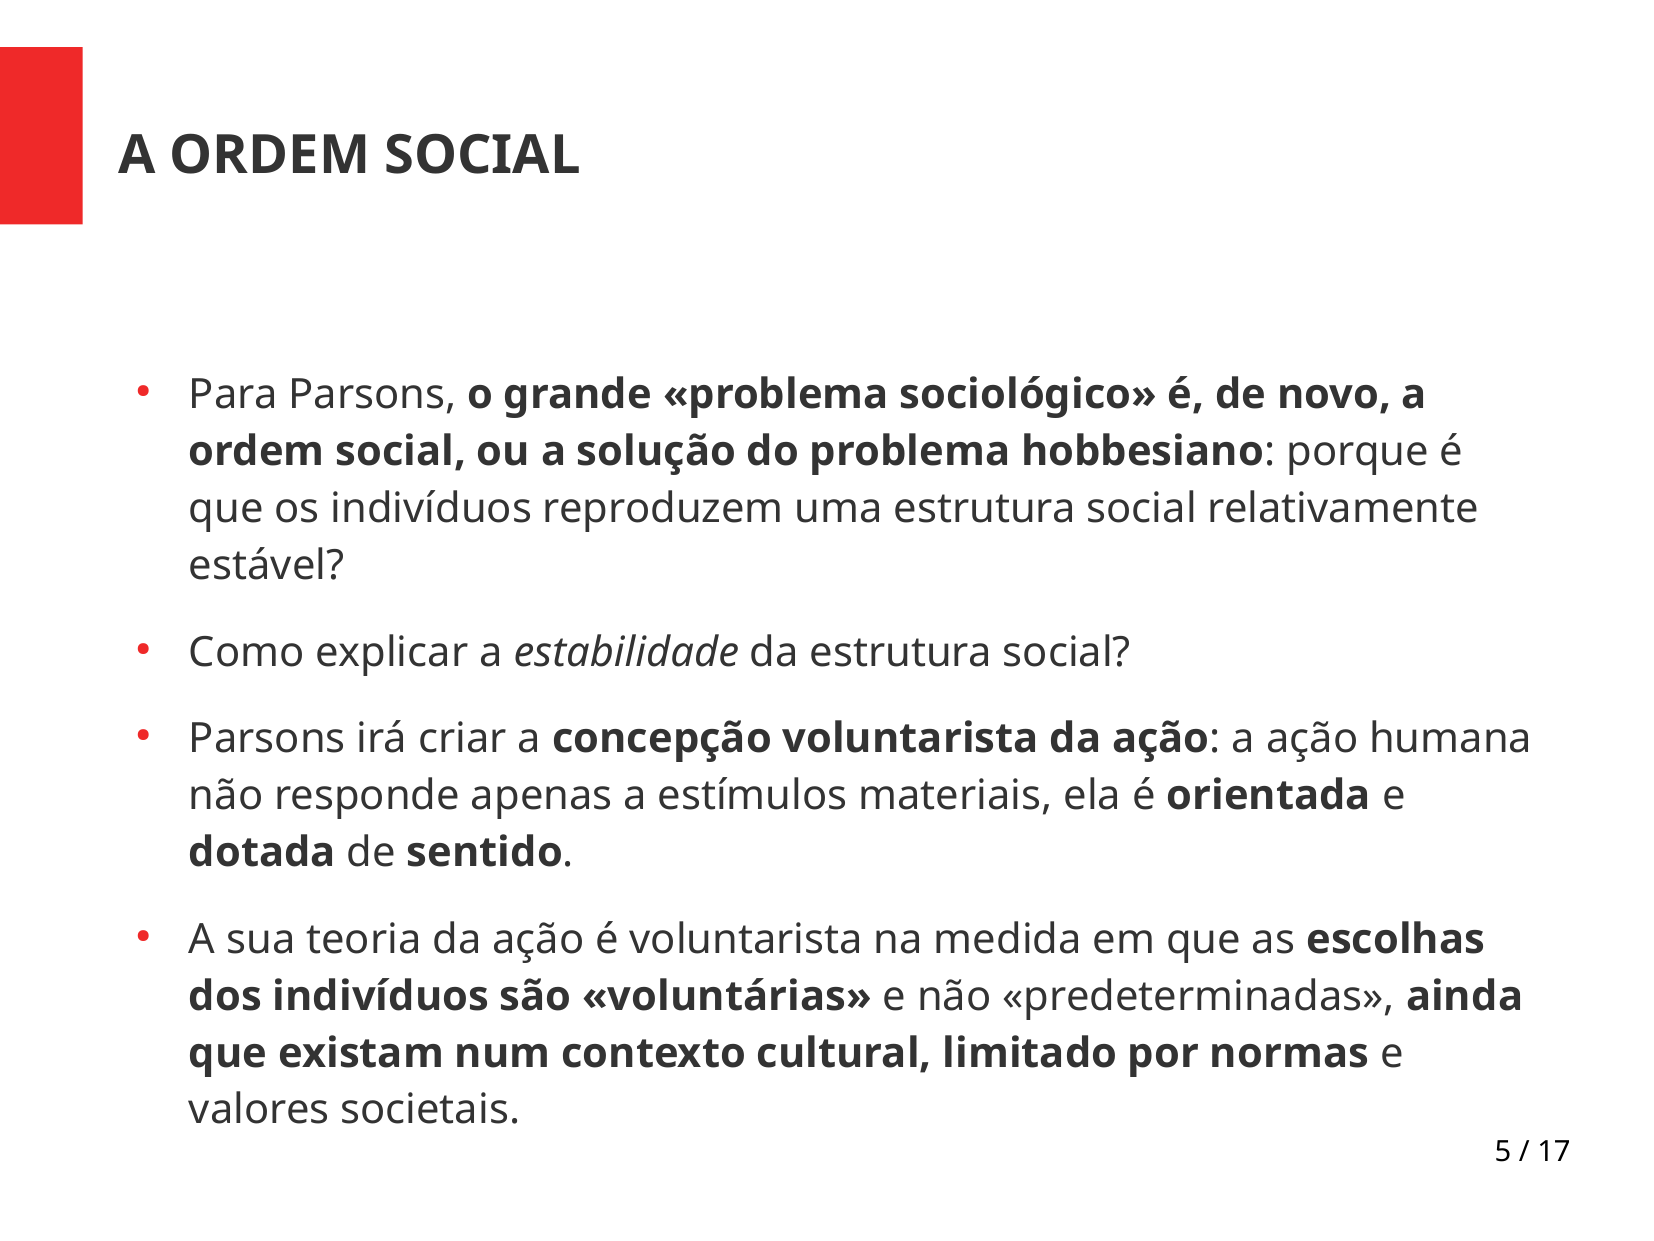

# A ORDEM SOCIAL
Para Parsons, o grande «problema sociológico» é, de novo, a ordem social, ou a solução do problema hobbesiano: porque é que os indivíduos reproduzem uma estrutura social relativamente estável?
Como explicar a estabilidade da estrutura social?
Parsons irá criar a concepção voluntarista da ação: a ação humana não responde apenas a estímulos materiais, ela é orientada e dotada de sentido.
A sua teoria da ação é voluntarista na medida em que as escolhas dos indivíduos são «voluntárias» e não «predeterminadas», ainda que existam num contexto cultural, limitado por normas e valores societais.
5